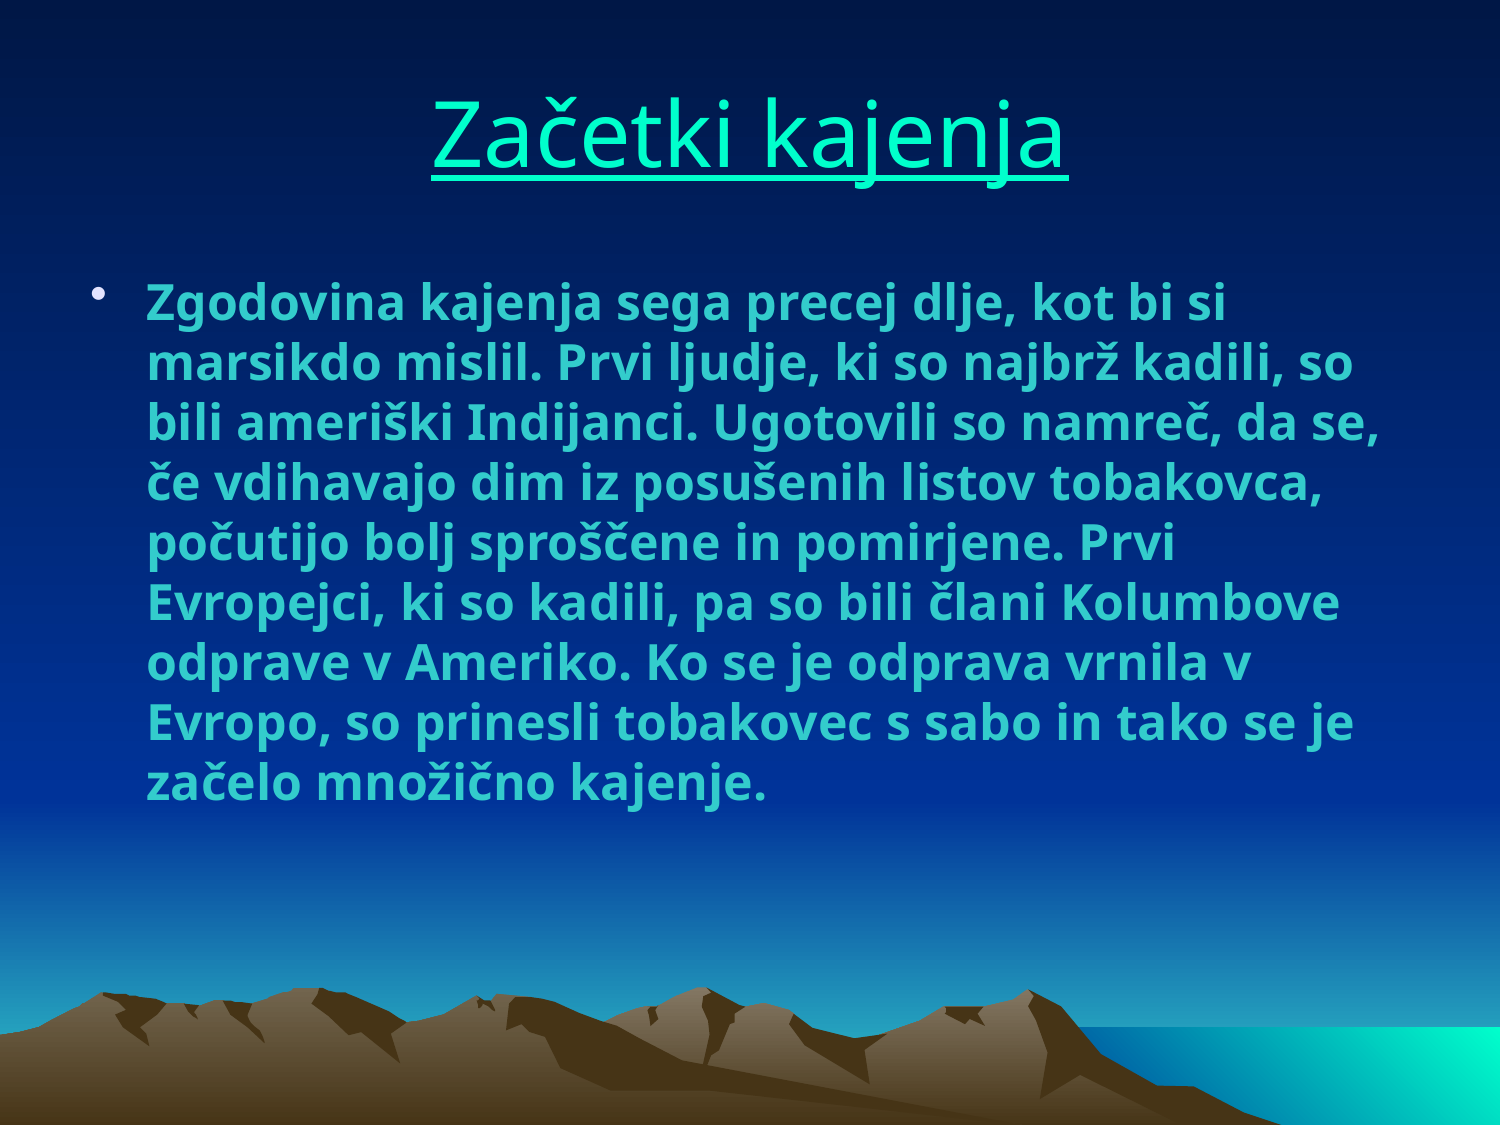

# Začetki kajenja
Zgodovina kajenja sega precej dlje, kot bi si marsikdo mislil. Prvi ljudje, ki so najbrž kadili, so bili ameriški Indijanci. Ugotovili so namreč, da se, če vdihavajo dim iz posušenih listov tobakovca, počutijo bolj sproščene in pomirjene. Prvi Evropejci, ki so kadili, pa so bili člani Kolumbove odprave v Ameriko. Ko se je odprava vrnila v Evropo, so prinesli tobakovec s sabo in tako se je začelo množično kajenje.